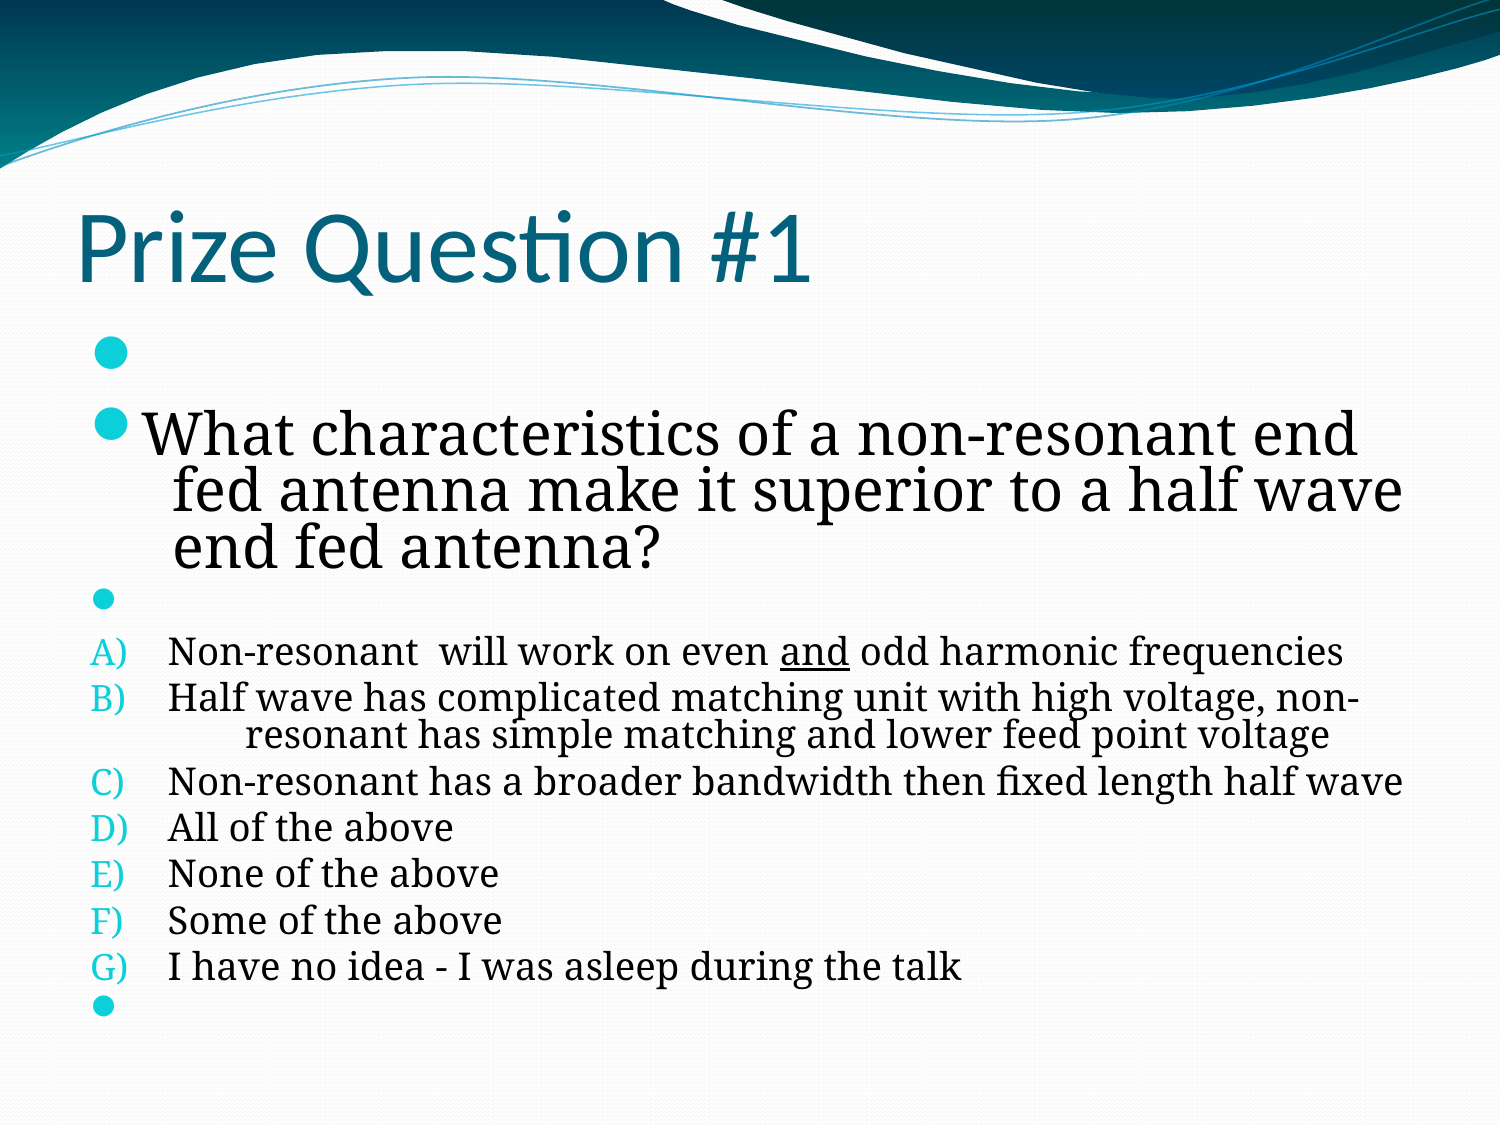

# Prize Question #1
What characteristics of a non-resonant end fed antenna make it superior to a half wave end fed antenna?
Non-resonant will work on even and odd harmonic frequencies
Half wave has complicated matching unit with high voltage, non-resonant has simple matching and lower feed point voltage
Non-resonant has a broader bandwidth then fixed length half wave
All of the above
None of the above
Some of the above
I have no idea - I was asleep during the talk